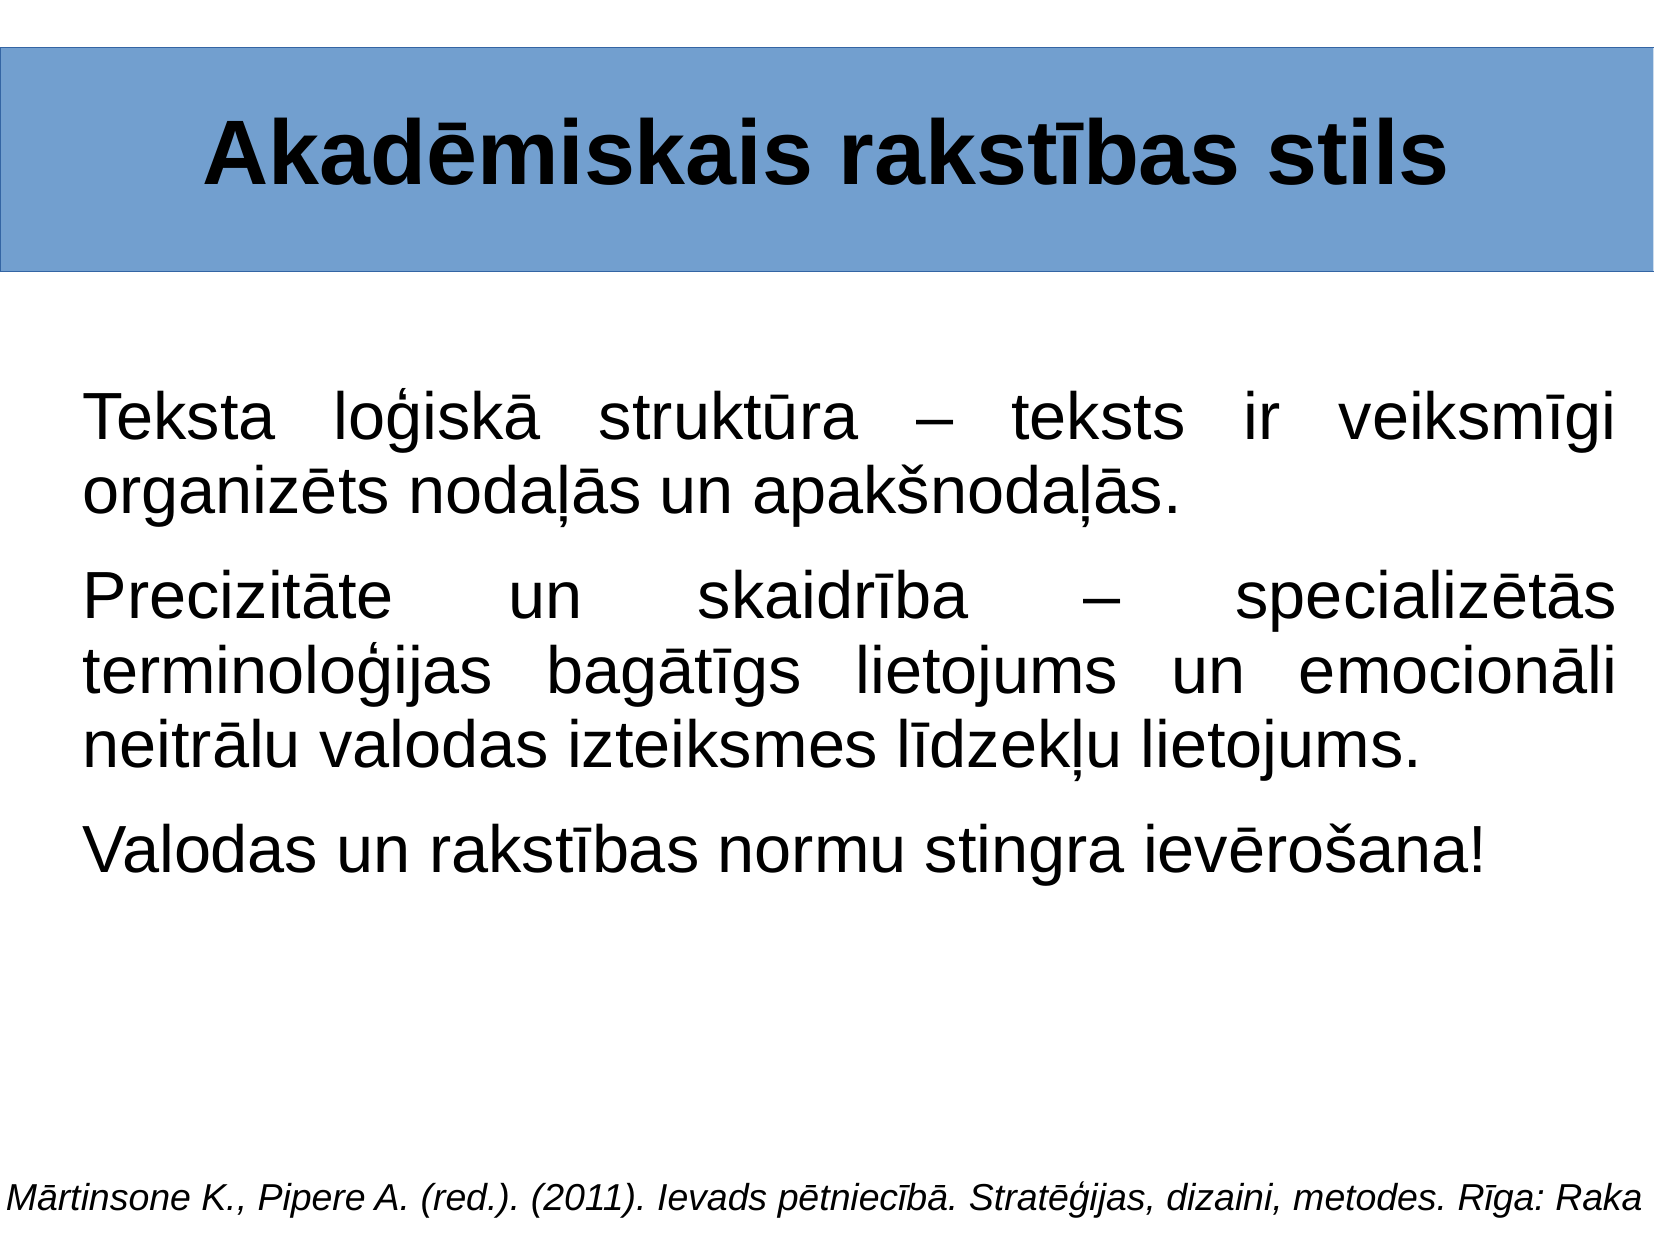

# Akadēmiskais rakstības stils
Teksta loģiskā struktūra – teksts ir veiksmīgi organizēts nodaļās un apakšnodaļās.
Precizitāte un skaidrība – specializētās terminoloģijas bagātīgs lietojums un emocionāli neitrālu valodas izteiksmes līdzekļu lietojums.
Valodas un rakstības normu stingra ievērošana!
Mārtinsone K., Pipere A. (red.). (2011). Ievads pētniecībā. Stratēģijas, dizaini, metodes. Rīga: Raka